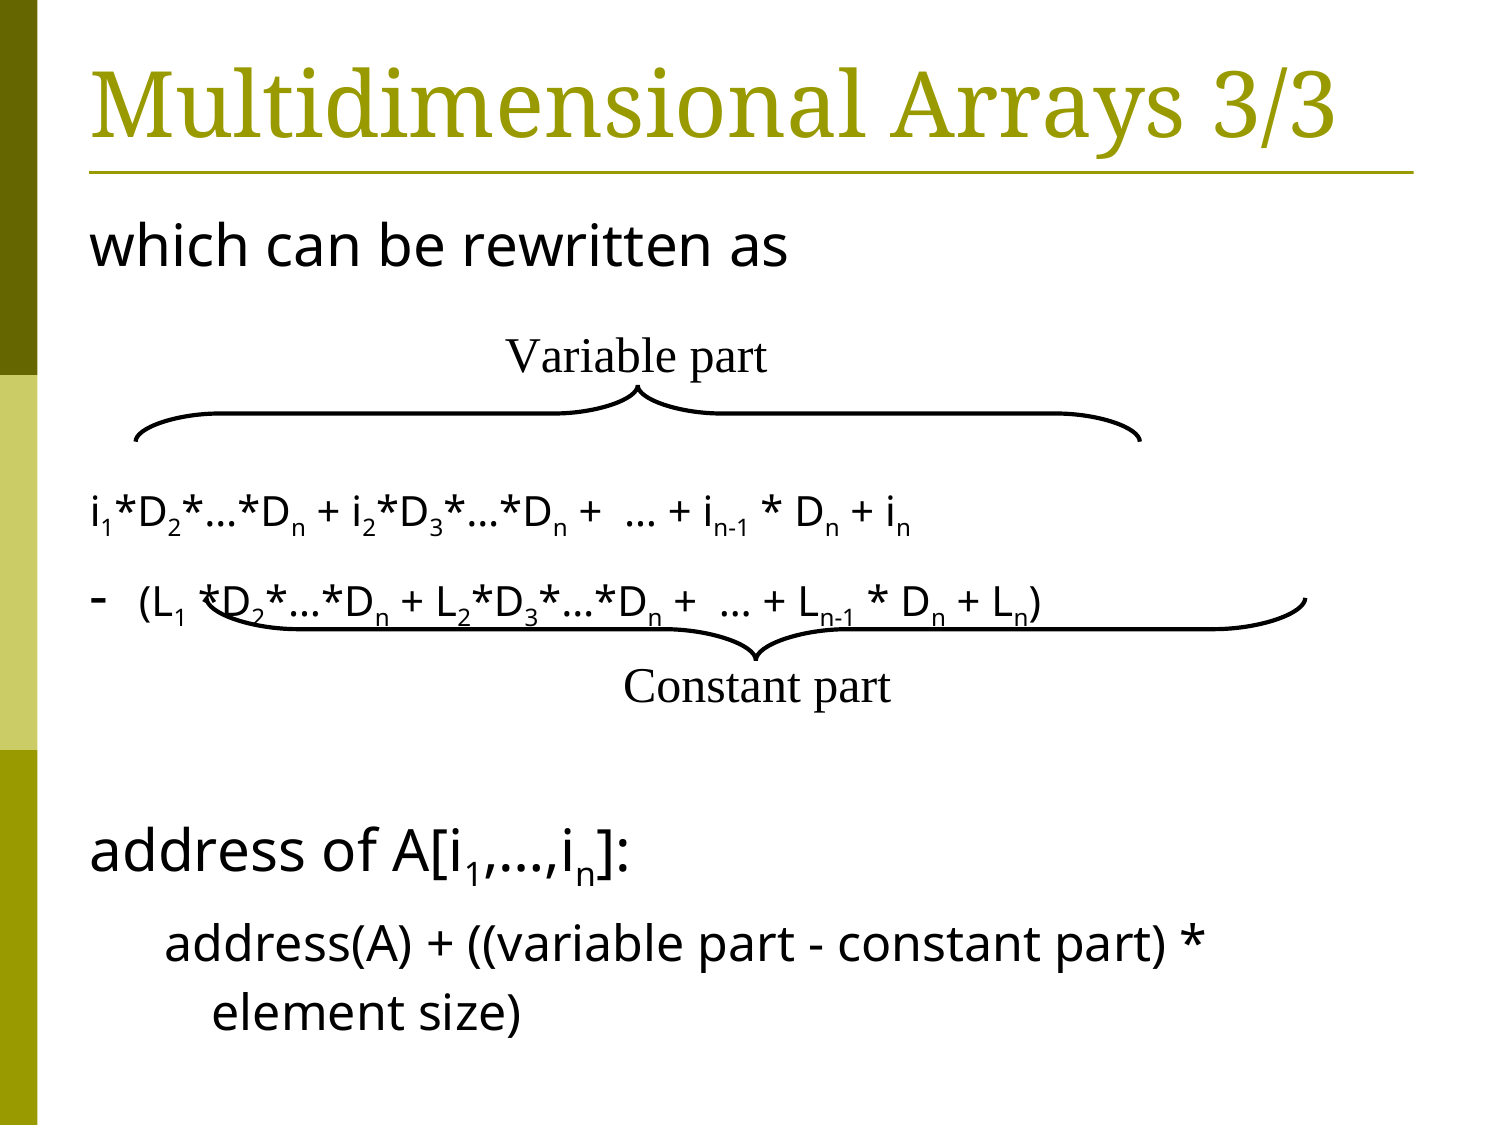

Multidimensional Arrays 3/3
# which can be rewritten as
i1*D2*…*Dn + i2*D3*…*Dn + … + in-1 * Dn + in
- (L1 *D2*…*Dn + L2*D3*…*Dn + … + Ln-1 * Dn + Ln)
address of A[i1,…,in]:
address(A) + ((variable part - constant part) * element size)
Variable part
Constant part